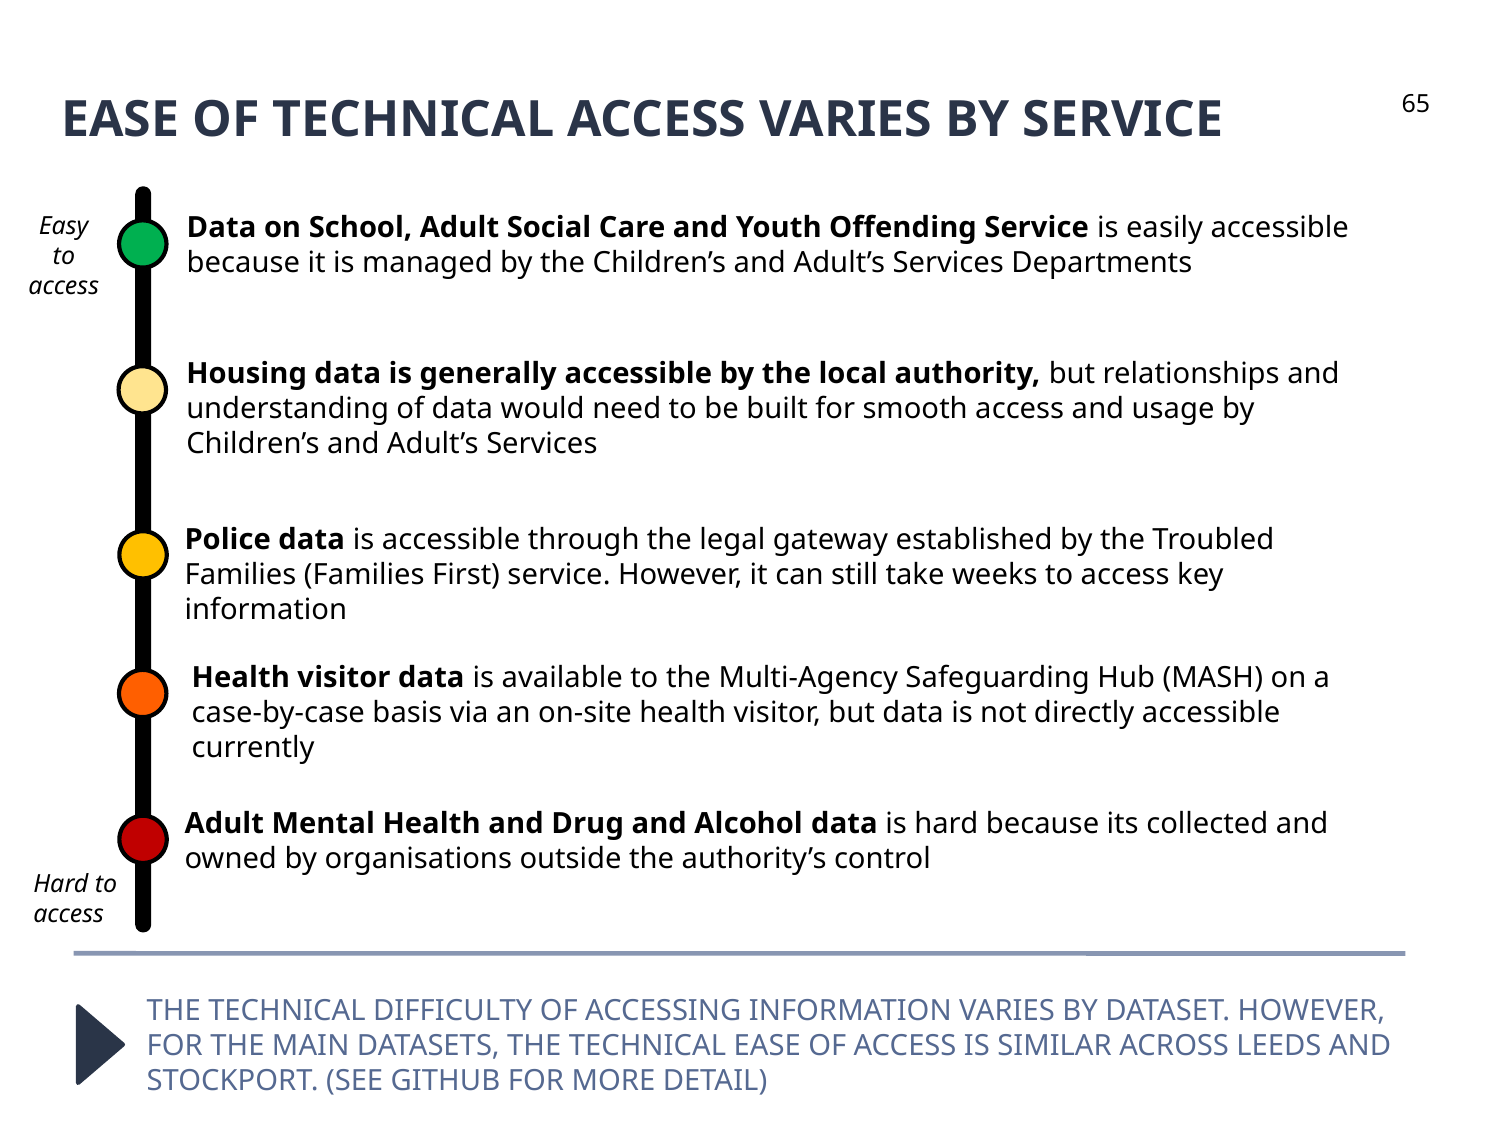

EASE OF TECHNICAL ACCESS VARIES BY SERVICE
Easy to access
Hard to access
Data on School, Adult Social Care and Youth Offending Service is easily accessible because it is managed by the Children’s and Adult’s Services Departments
Housing data is generally accessible by the local authority, but relationships and understanding of data would need to be built for smooth access and usage by Children’s and Adult’s Services
Police data is accessible through the legal gateway established by the Troubled Families (Families First) service. However, it can still take weeks to access key information
Health visitor data is available to the Multi-Agency Safeguarding Hub (MASH) on a case-by-case basis via an on-site health visitor, but data is not directly accessible currently
Adult Mental Health and Drug and Alcohol data is hard because its collected and owned by organisations outside the authority’s control
THE TECHNICAL DIFFICULTY OF ACCESSING INFORMATION VARIES BY DATASET. HOWEVER, FOR THE MAIN DATASETS, THE TECHNICAL EASE OF ACCESS IS SIMILAR ACROSS LEEDS AND STOCKPORT. (SEE GITHUB FOR MORE DETAIL)